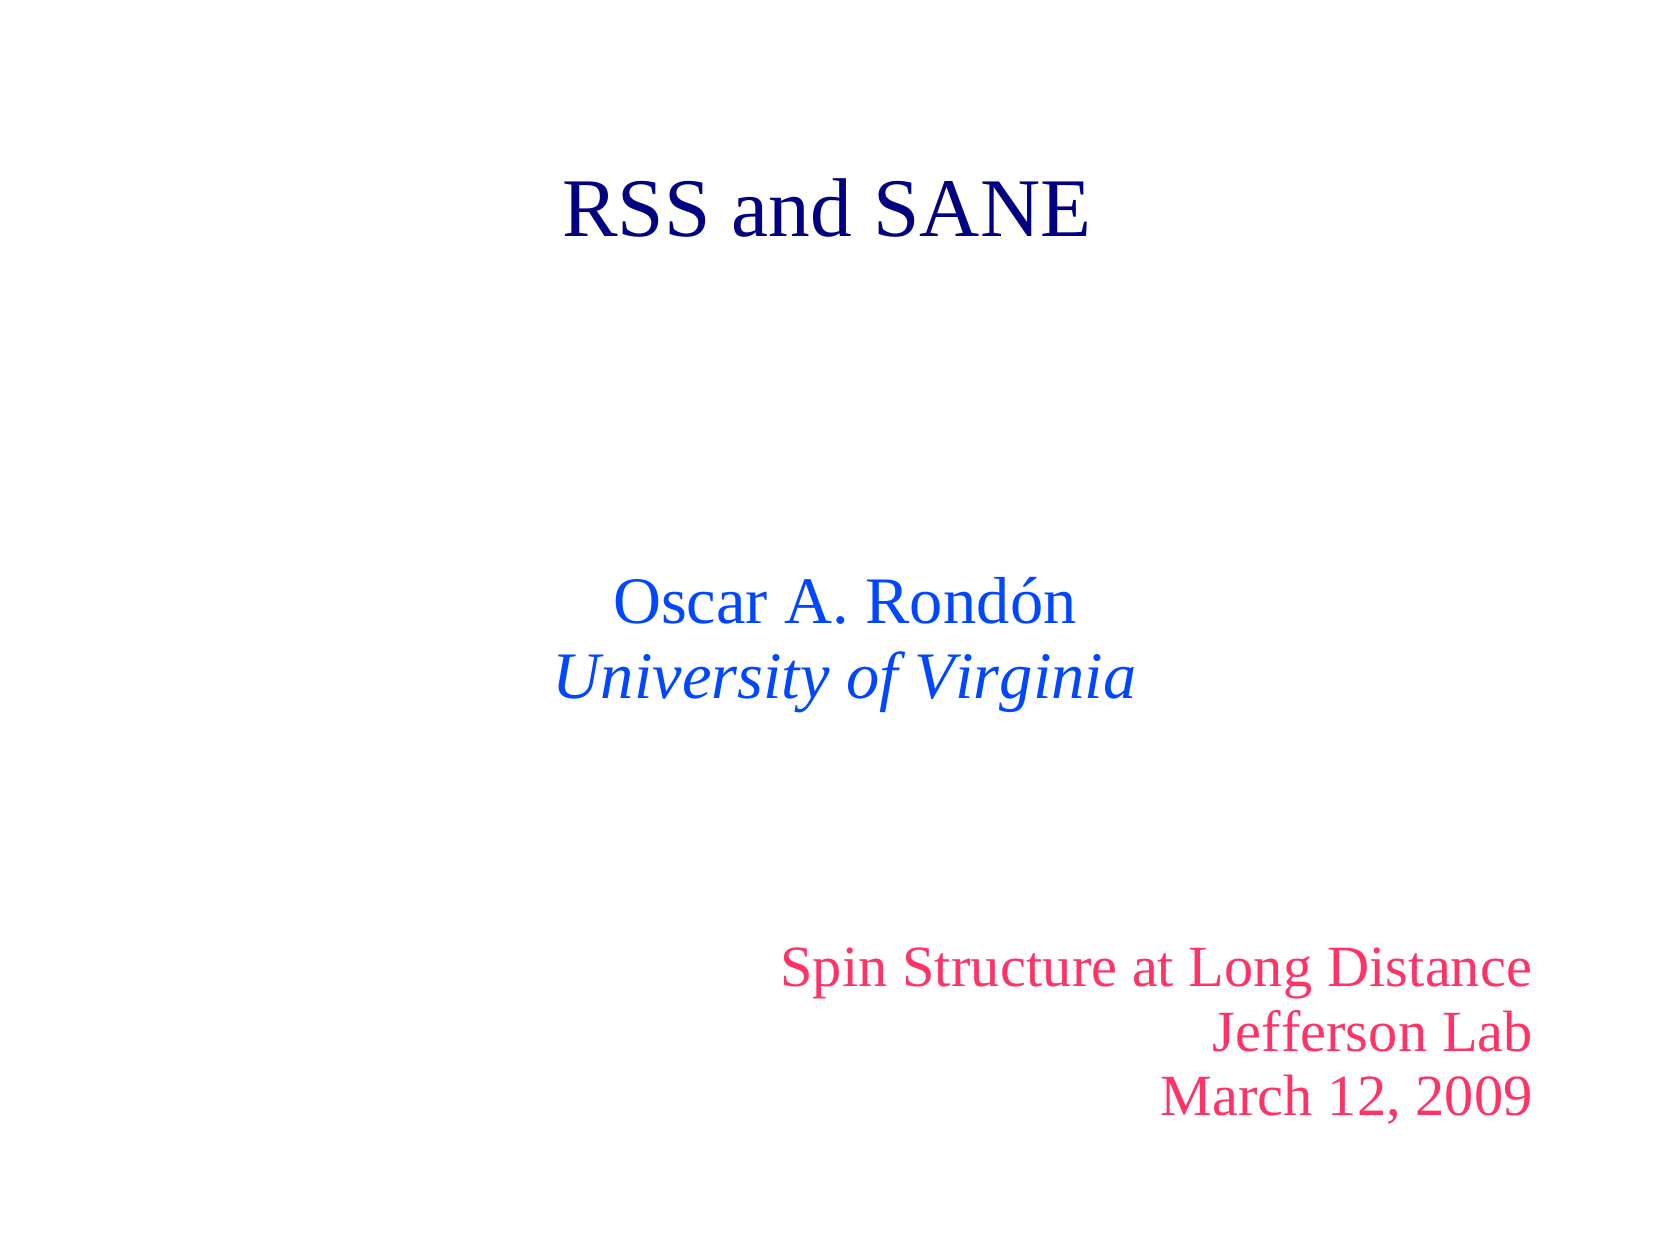

# RSS and SANE
Oscar A. Rondón
University of Virginia
Spin Structure at Long Distance
Jefferson Lab
March 12, 2009